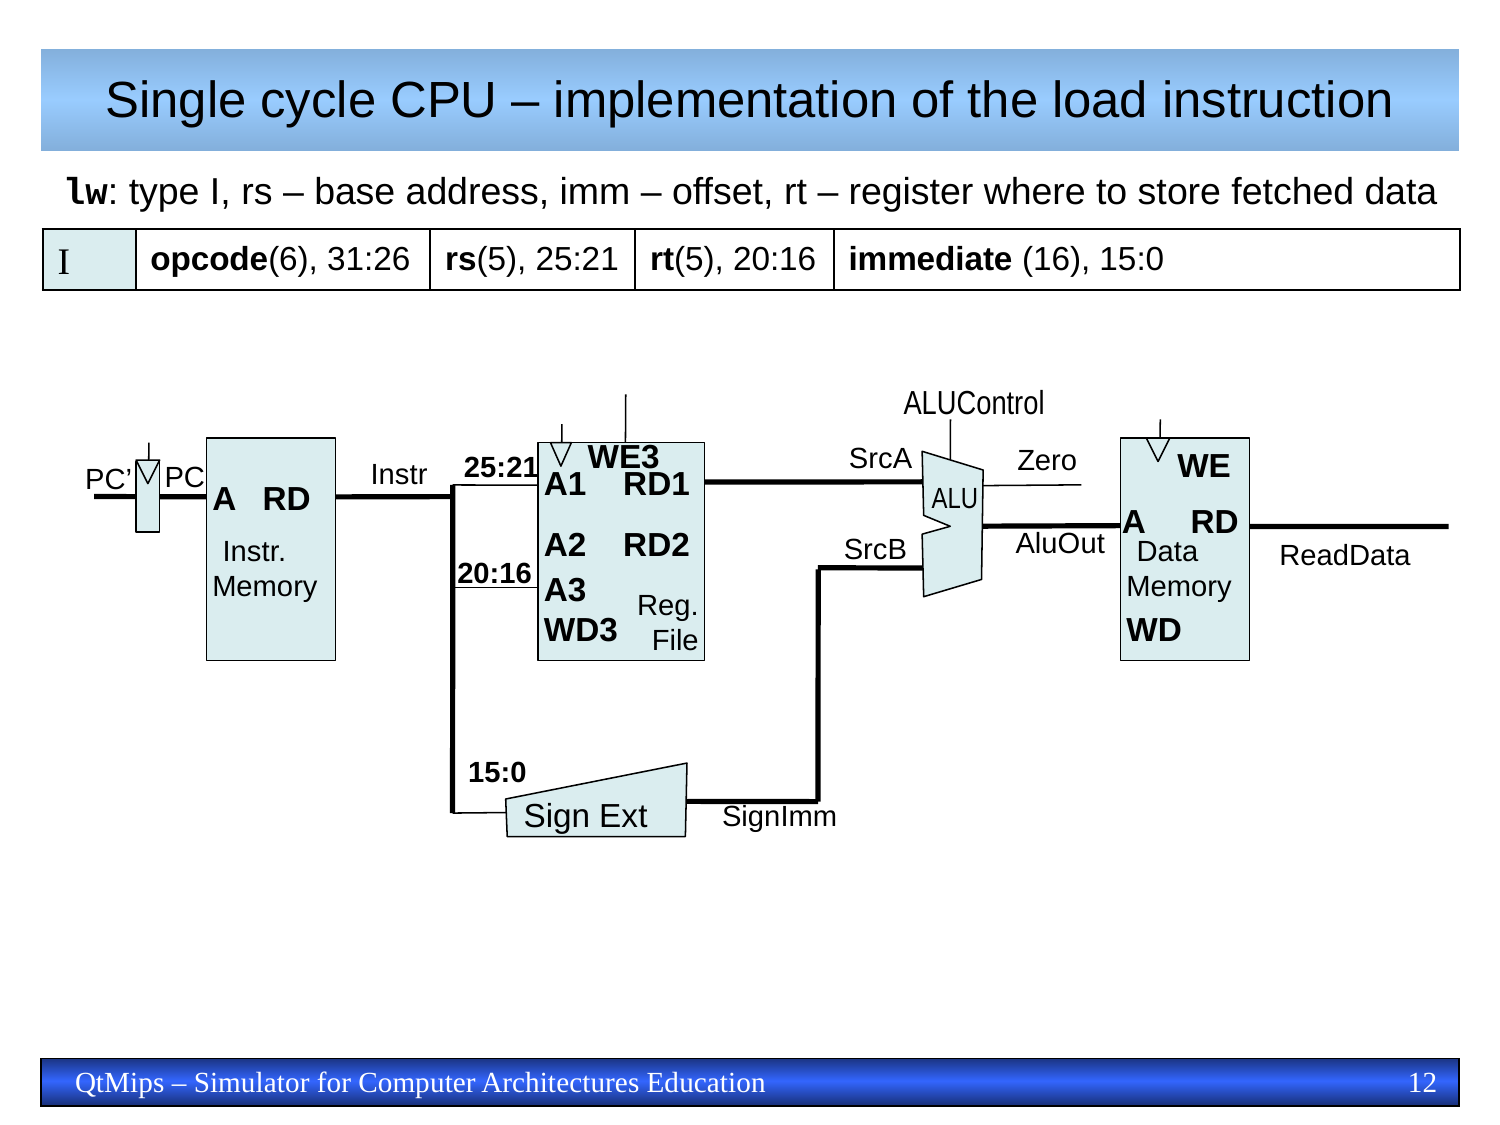

# Single cycle CPU – implementation of the load instruction
lw: type I, rs – base address, imm – offset, rt – register where to store fetched data
| I | opcode(6), 31:26 | rs(5), 25:21 | rt(5), 20:16 | immediate (16), 15:0 |
| --- | --- | --- | --- | --- |
ALUControl
WE3
Reg.
 File
A1 RD1
A2 RD2
A3
WD3
SrcA
Zero
Instr. Memory
A RD
Data Memory
WE
A RD
WD
25:21
Instr
PC
PC’
ALU
AluOut
SrcB
ReadData
20:16
15:0
Sign Ext
SignImm
QtMips – Simulator for Computer Architectures Education
12